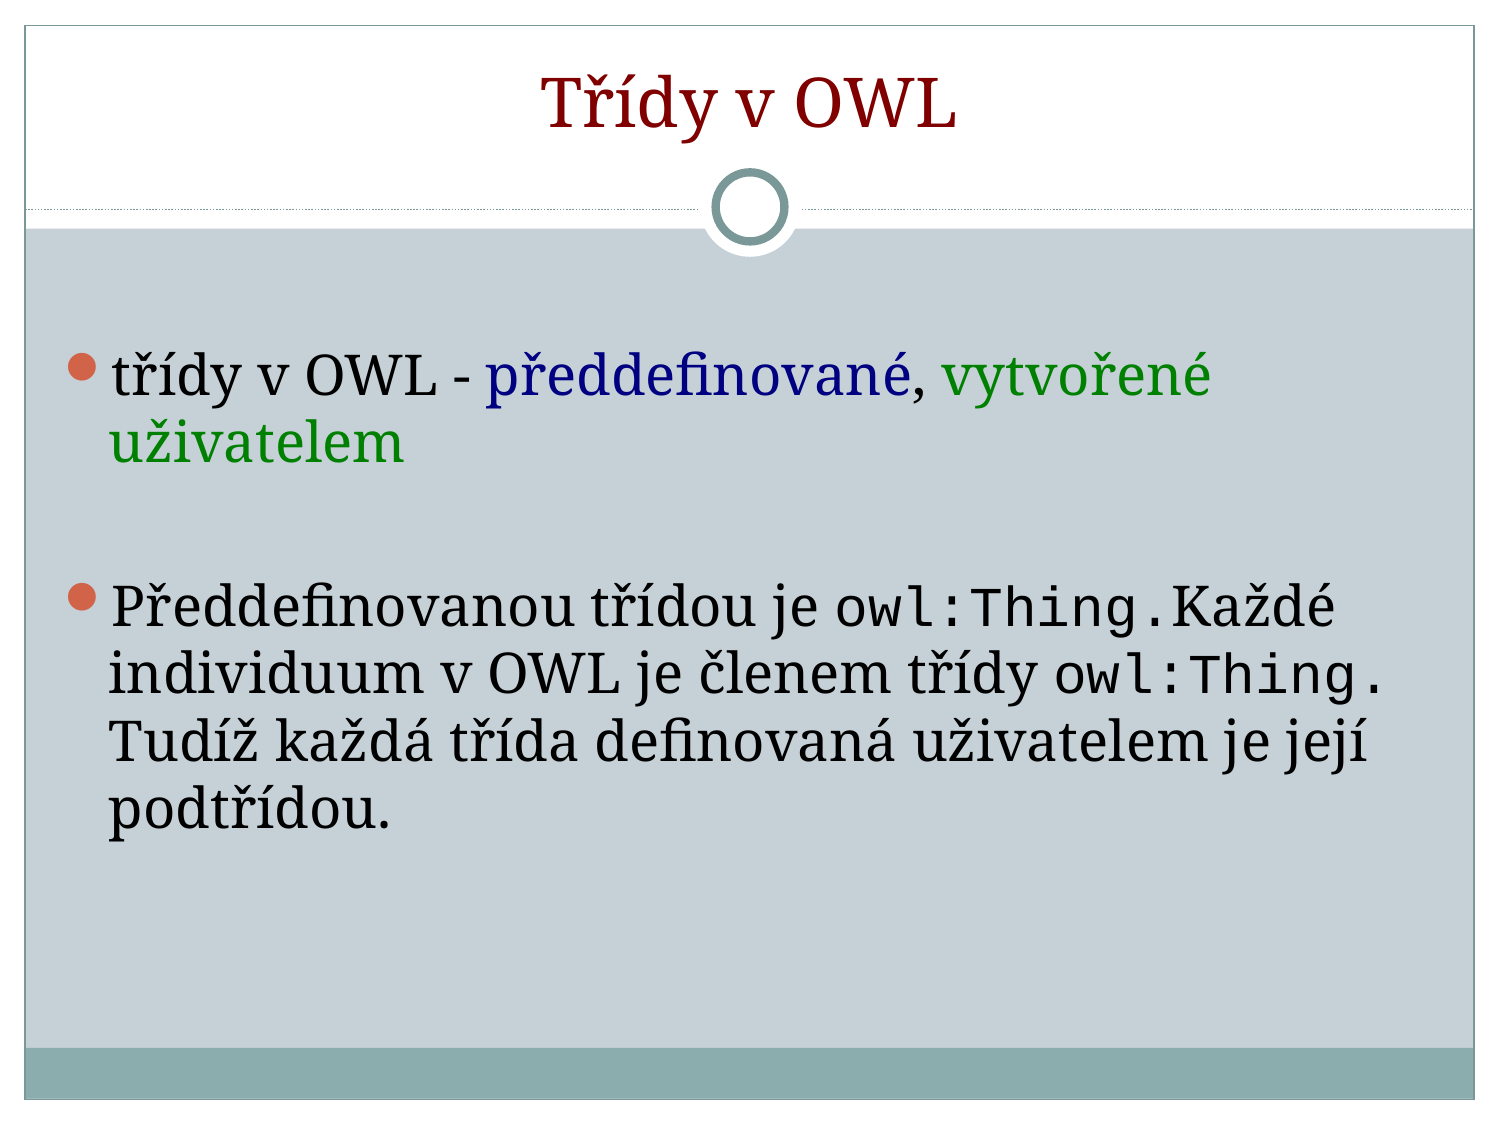

# Třídy v OWL
třídy v OWL - předdefinované, vytvořené uživatelem
Předdefinovanou třídou je owl:Thing.Každé individuum v OWL je členem třídy owl:Thing. Tudíž každá třída definovaná uživatelem je její podtřídou.